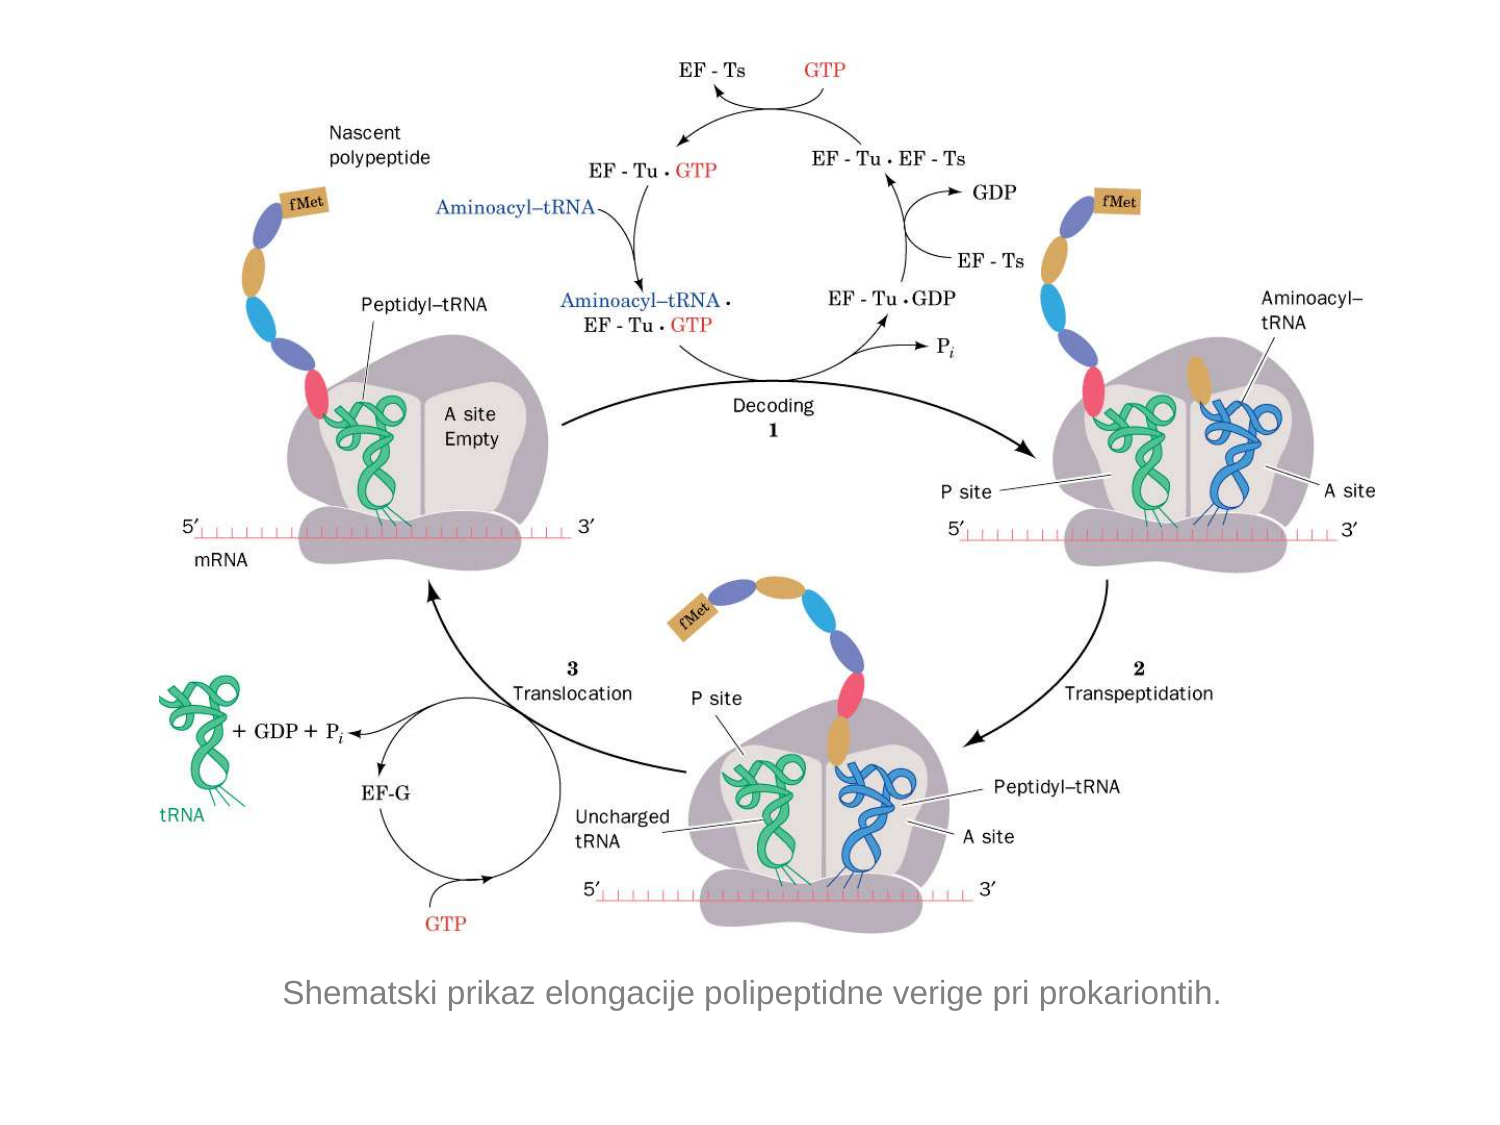

Shematski prikaz elongacije polipeptidne verige pri prokariontih.